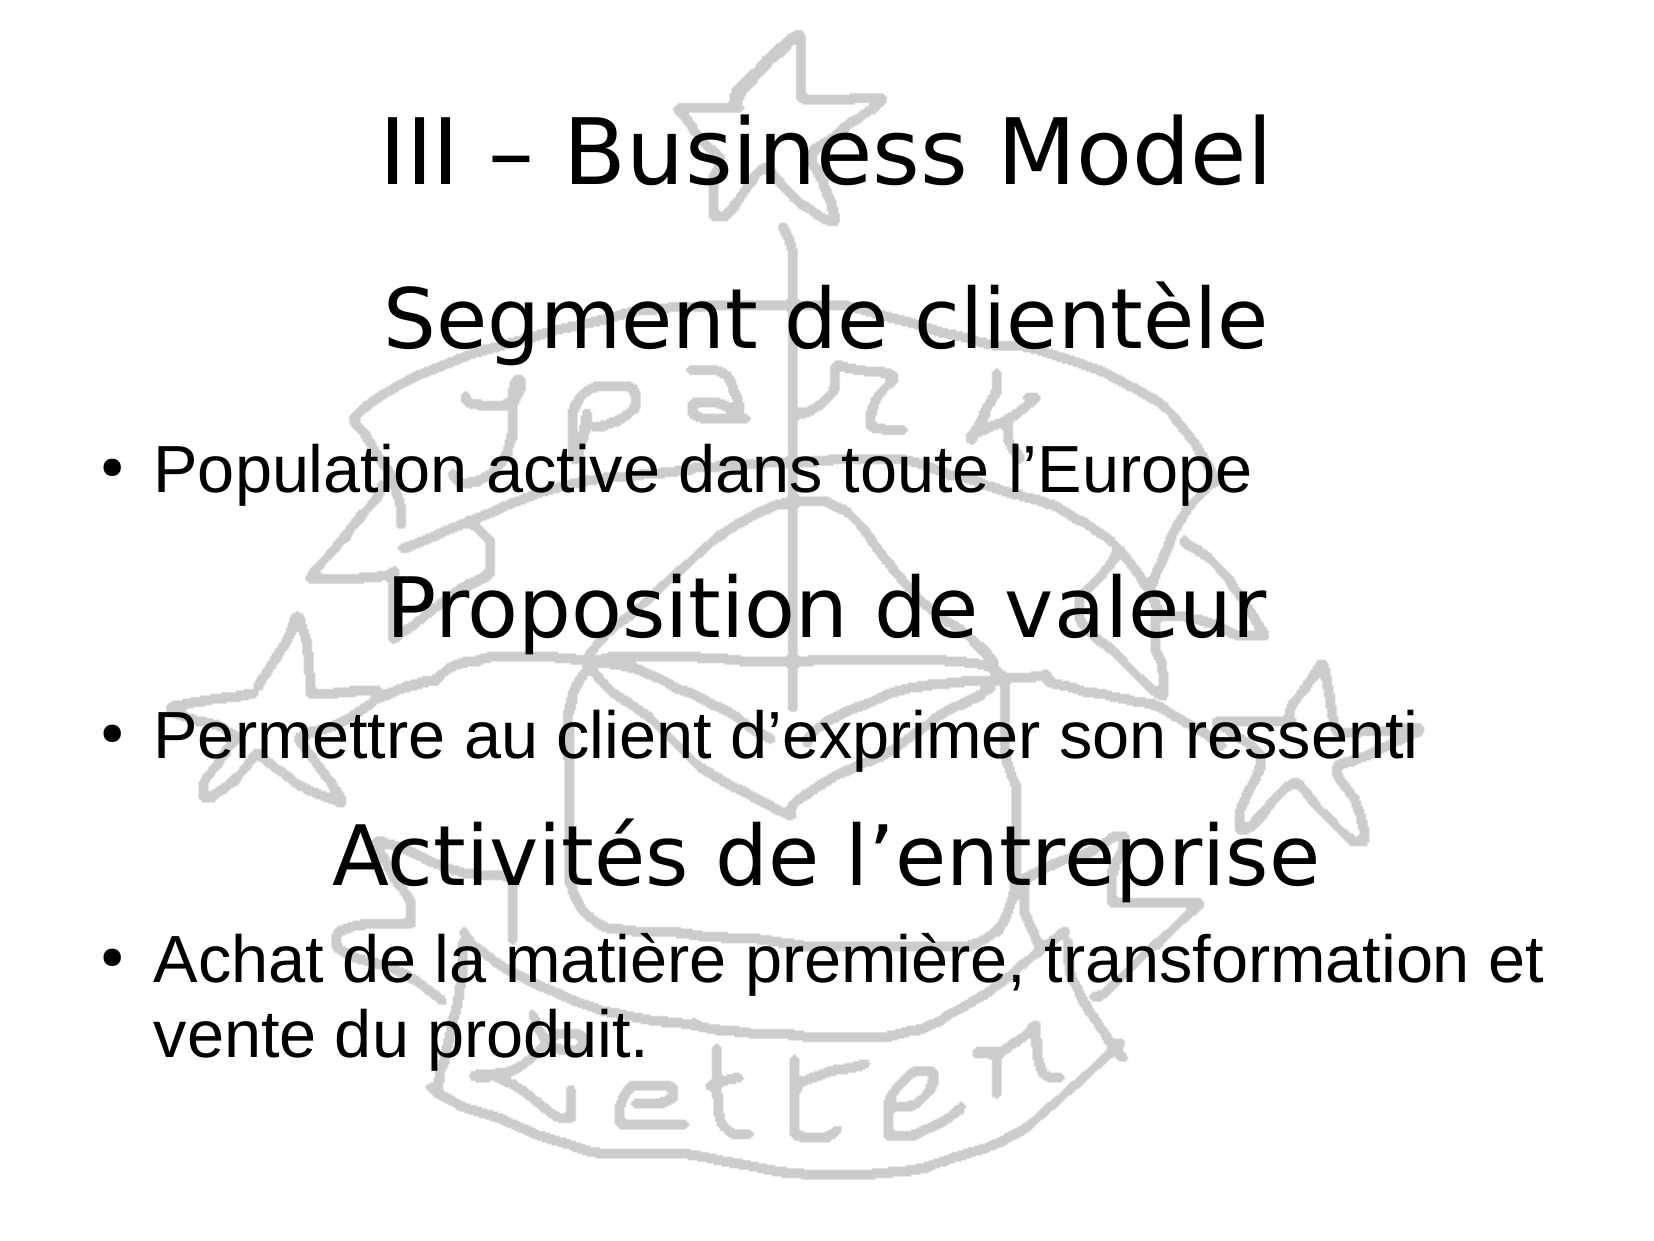

# III – Business Model
Segment de clientèle
Population active dans toute l’Europe
Proposition de valeur
Permettre au client d’exprimer son ressenti
Activités de l’entreprise
Achat de la matière première, transformation et vente du produit.